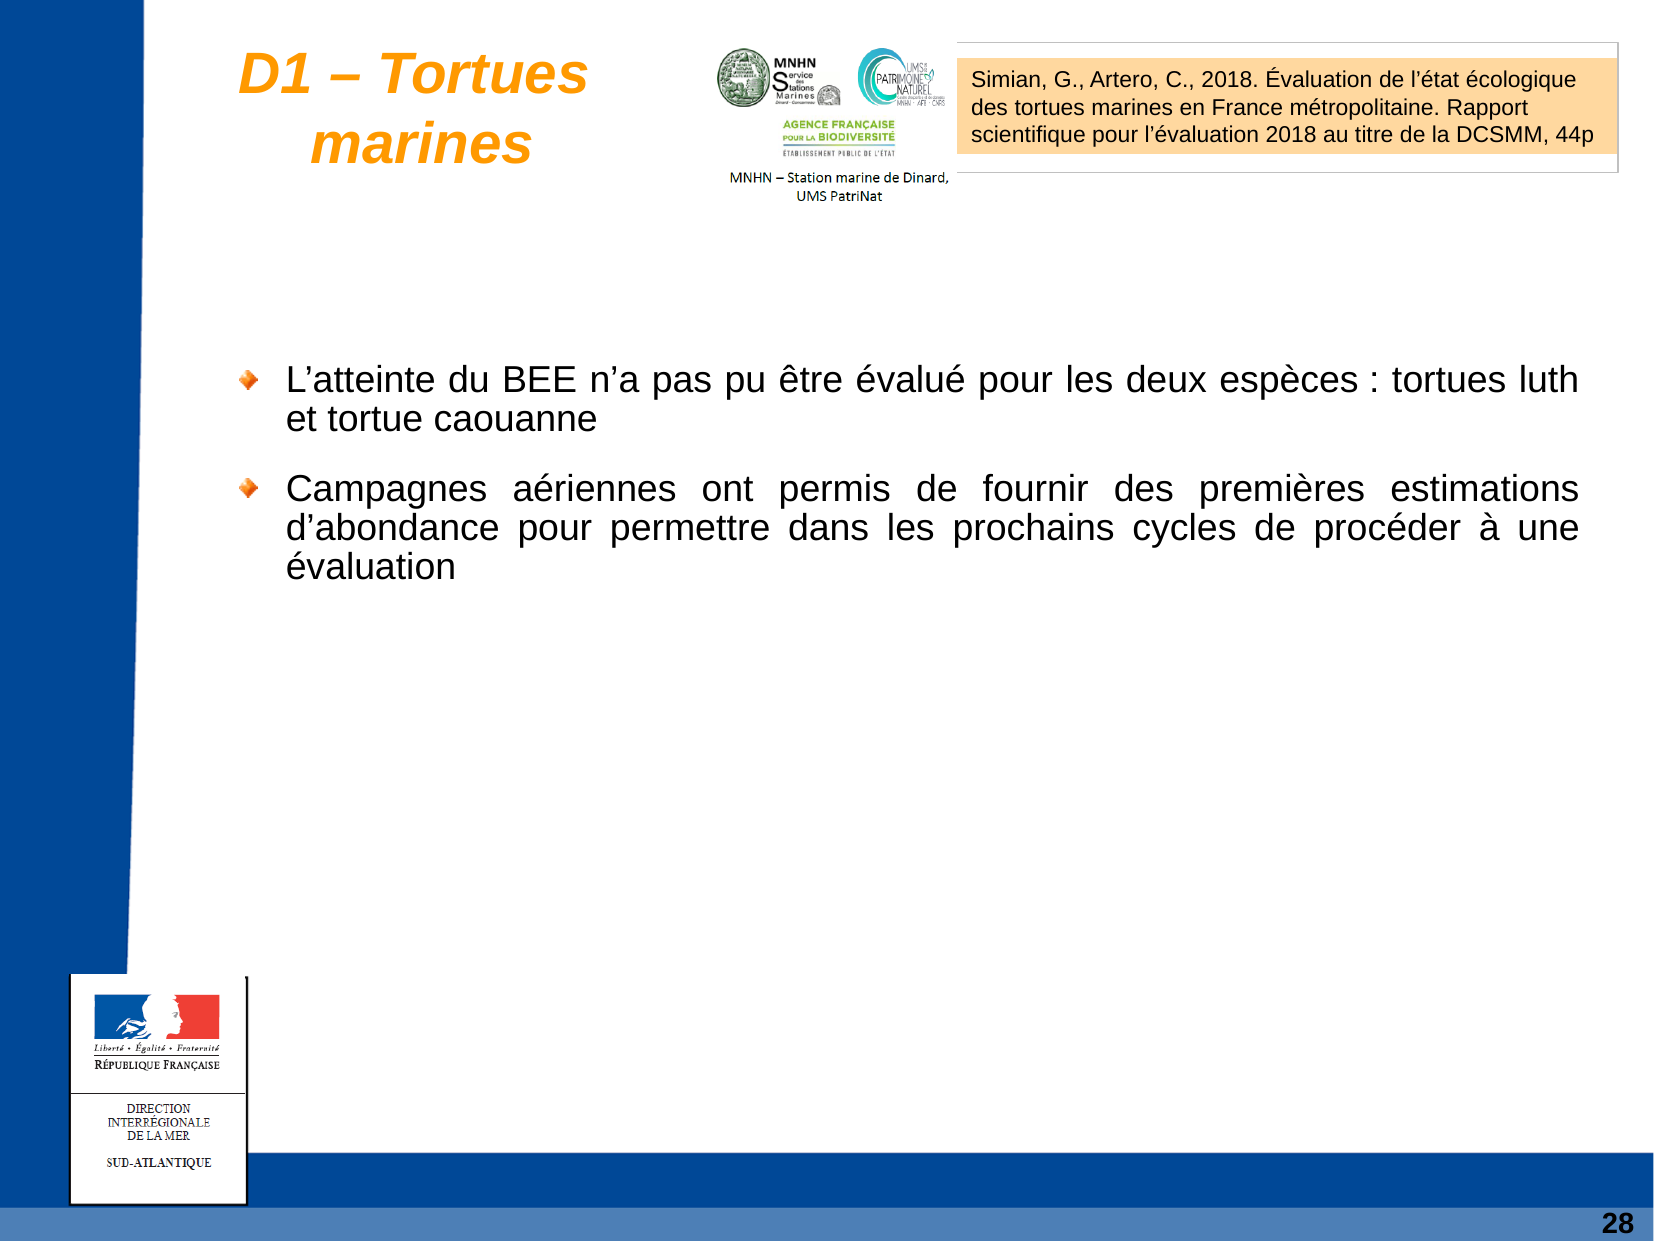

D1 – Tortues
marines
Simian, G., Artero, C., 2018. Évaluation de l’état écologique des tortues marines en France métropolitaine. Rapport scientifique pour l’évaluation 2018 au titre de la DCSMM, 44p
L’atteinte du BEE n’a pas pu être évalué pour les deux espèces : tortues luth et tortue caouanne
Campagnes aériennes ont permis de fournir des premières estimations d’abondance pour permettre dans les prochains cycles de procéder à une évaluation